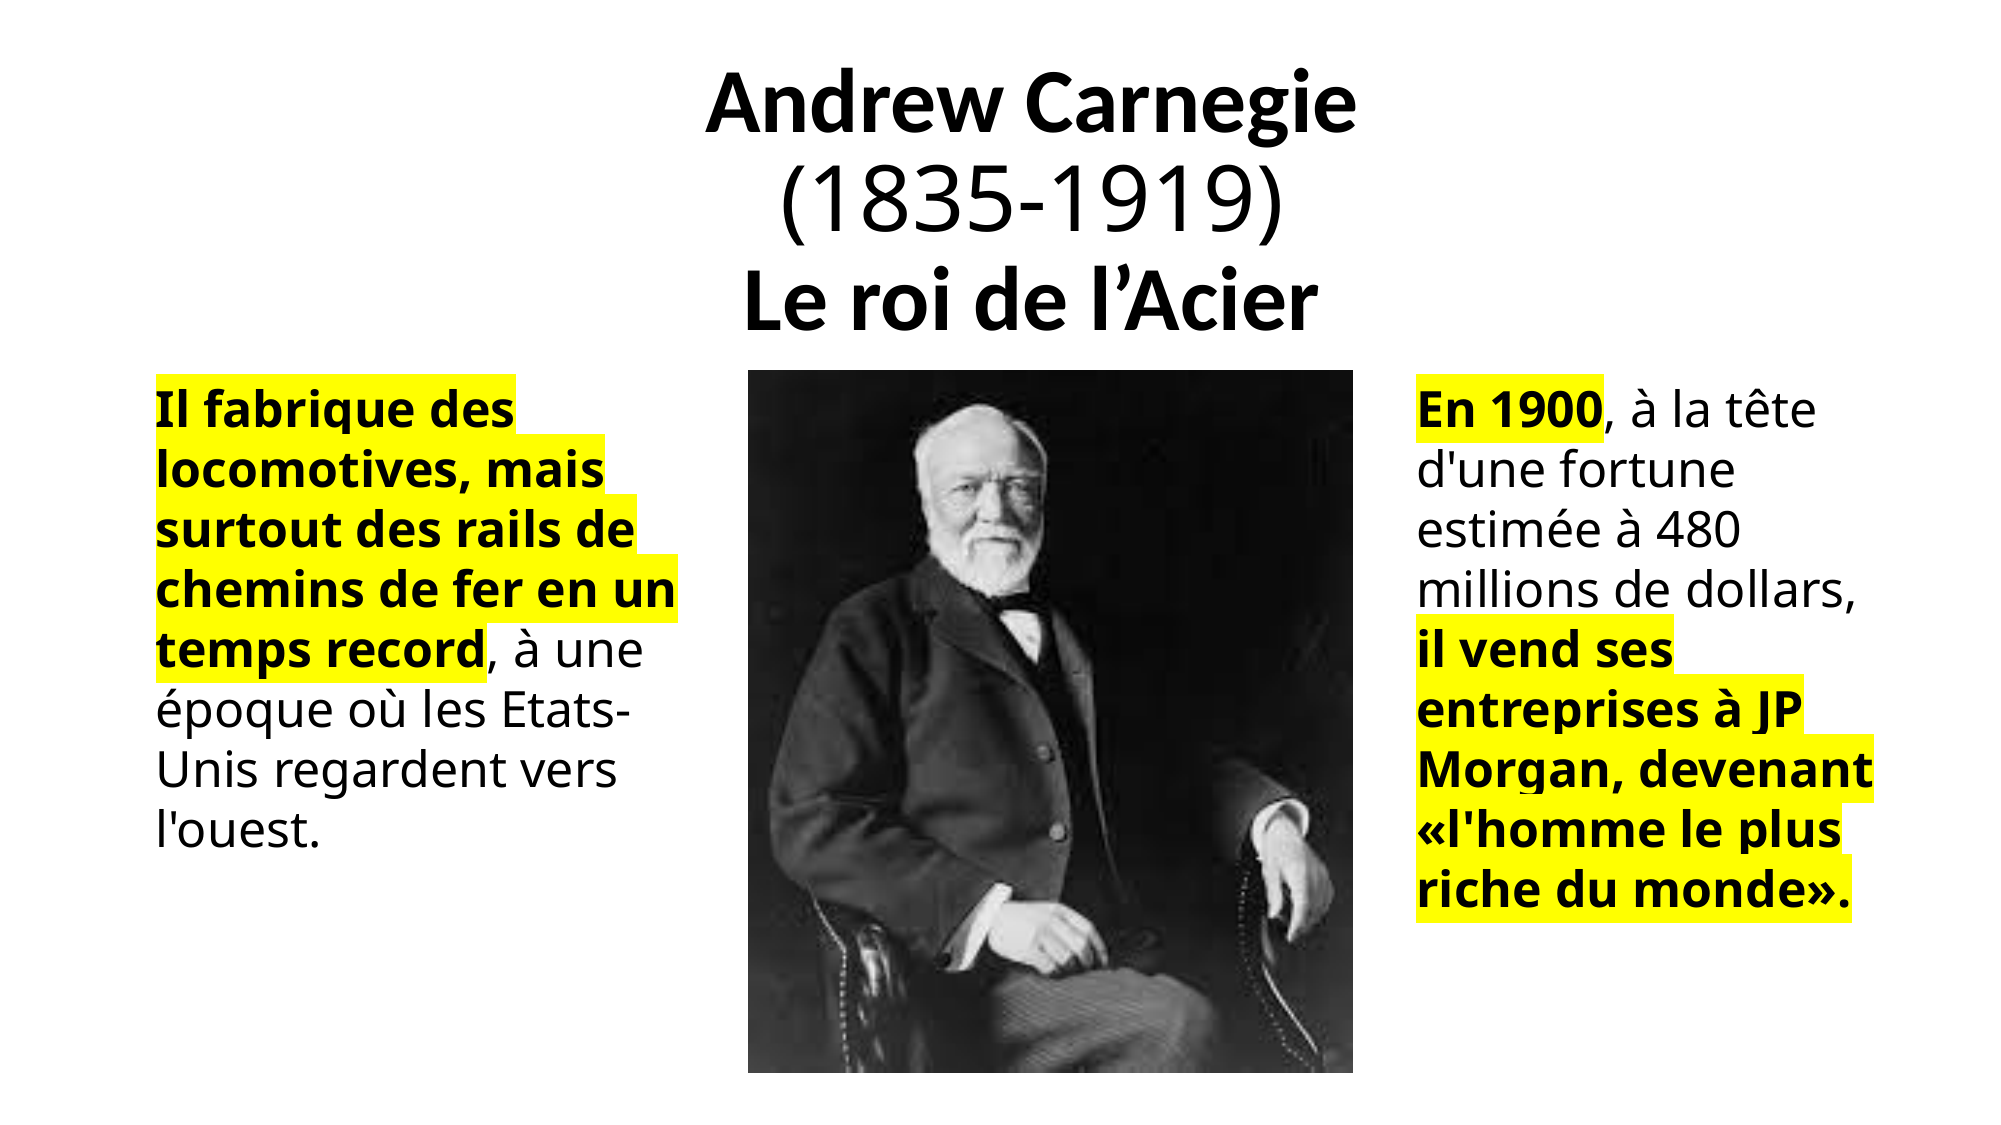

# Andrew Carnegie (1835-1919) Le roi de l’Acier
Il fabrique des locomotives, mais surtout des rails de chemins de fer en un temps record, à une époque où les Etats-Unis regardent vers l'ouest.
En 1900, à la tête d'une fortune estimée à 480 millions de dollars,
il vend ses entreprises à JP Morgan, devenant «l'homme le plus riche du monde».